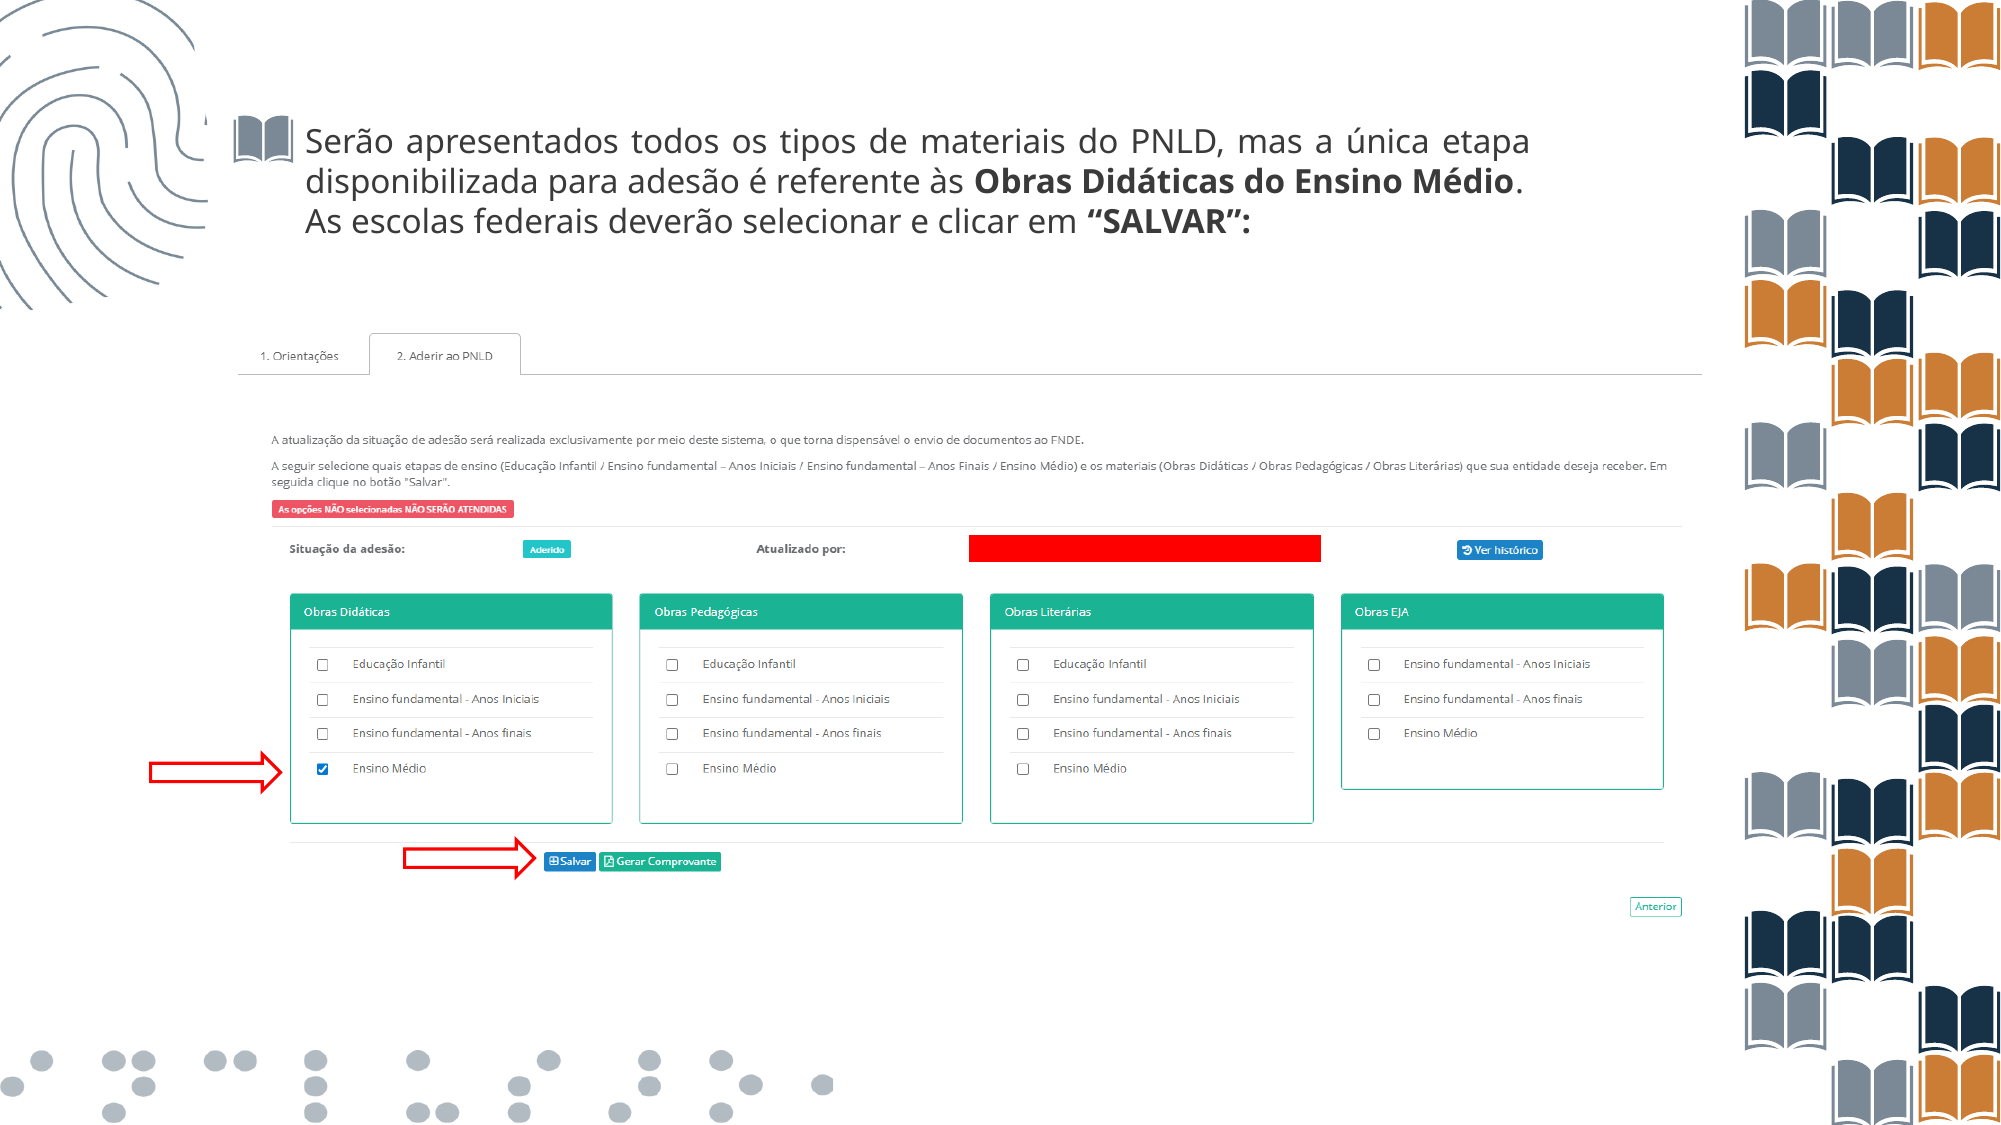

Serão apresentados todos os tipos de materiais do PNLD, mas a única etapa disponibilizada para adesão é referente às Obras Didáticas do Ensino Médio.
As escolas federais deverão selecionar e clicar em “SALVAR”: